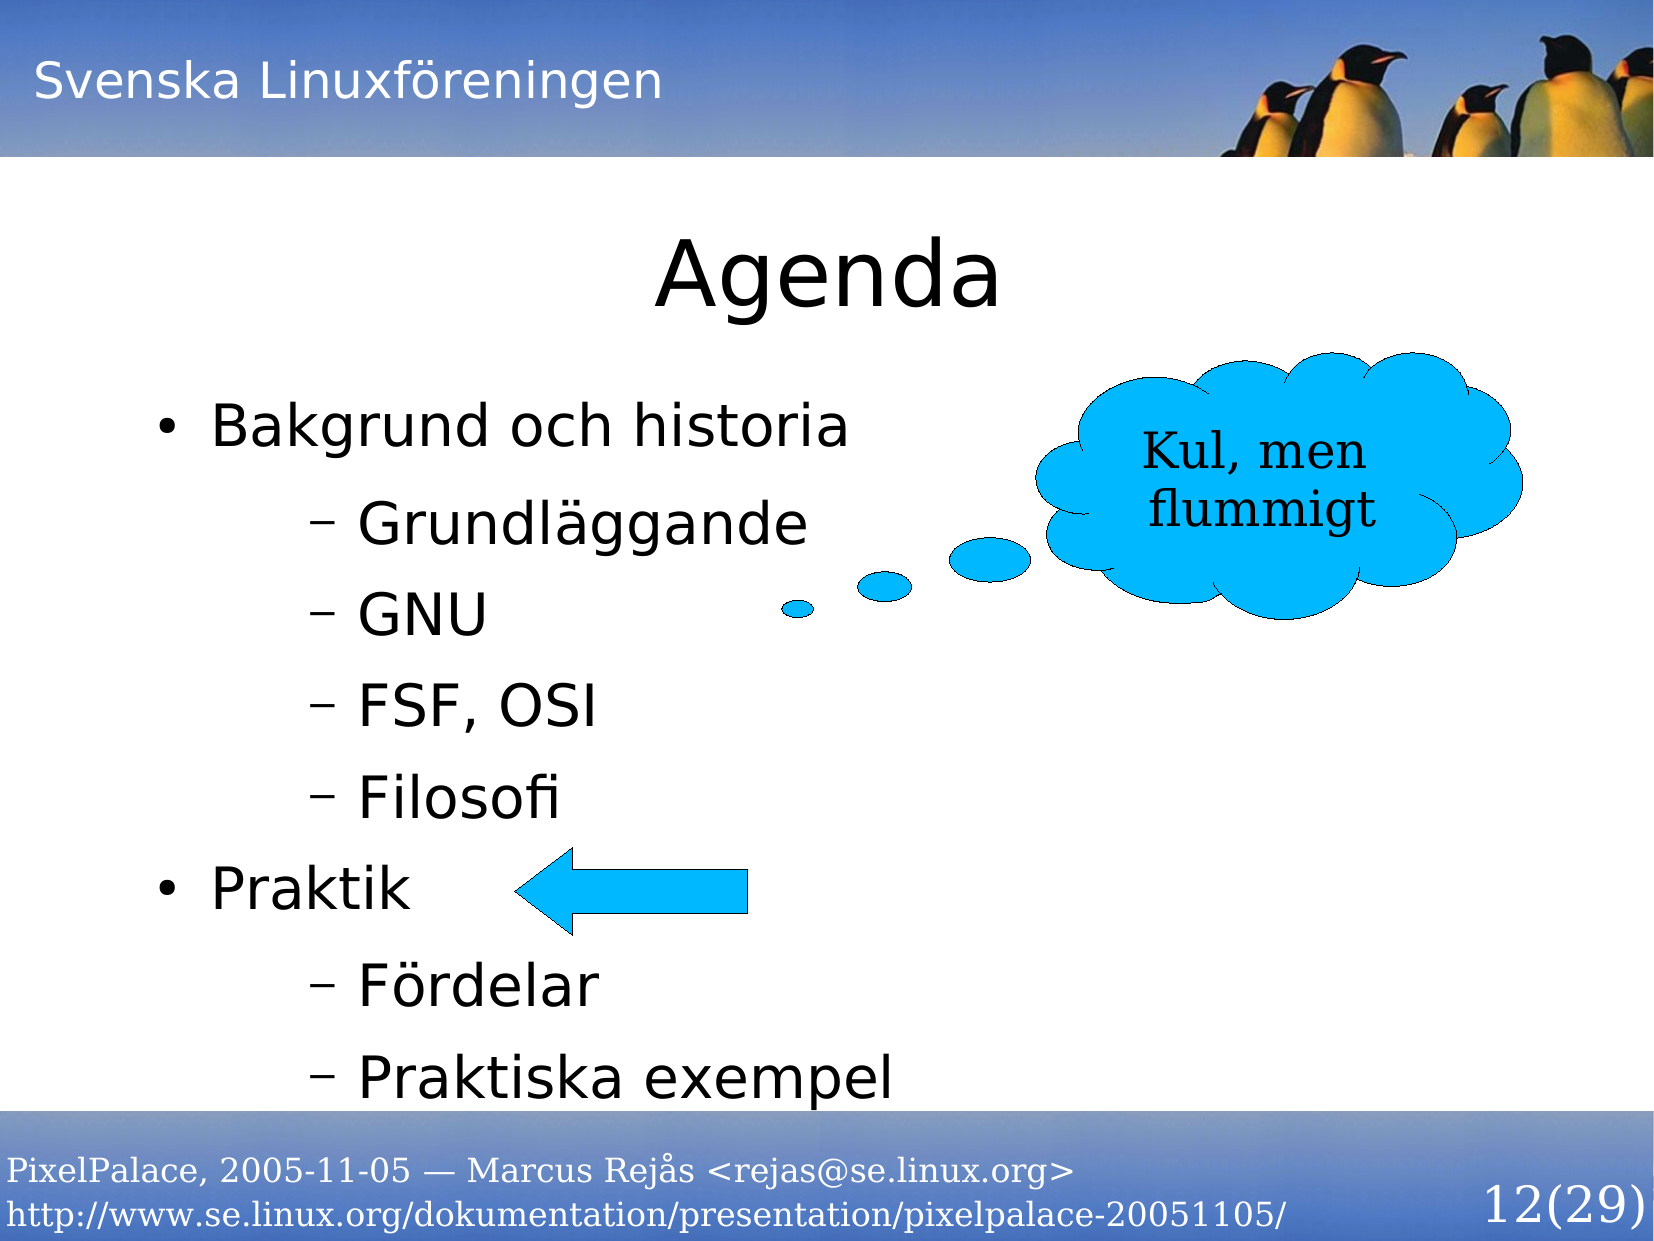

# Agenda
Kul, men
flummigt
Bakgrund och historia
Grundläggande
GNU
FSF, OSI
Filosofi
Praktik
Fördelar
Praktiska exempel